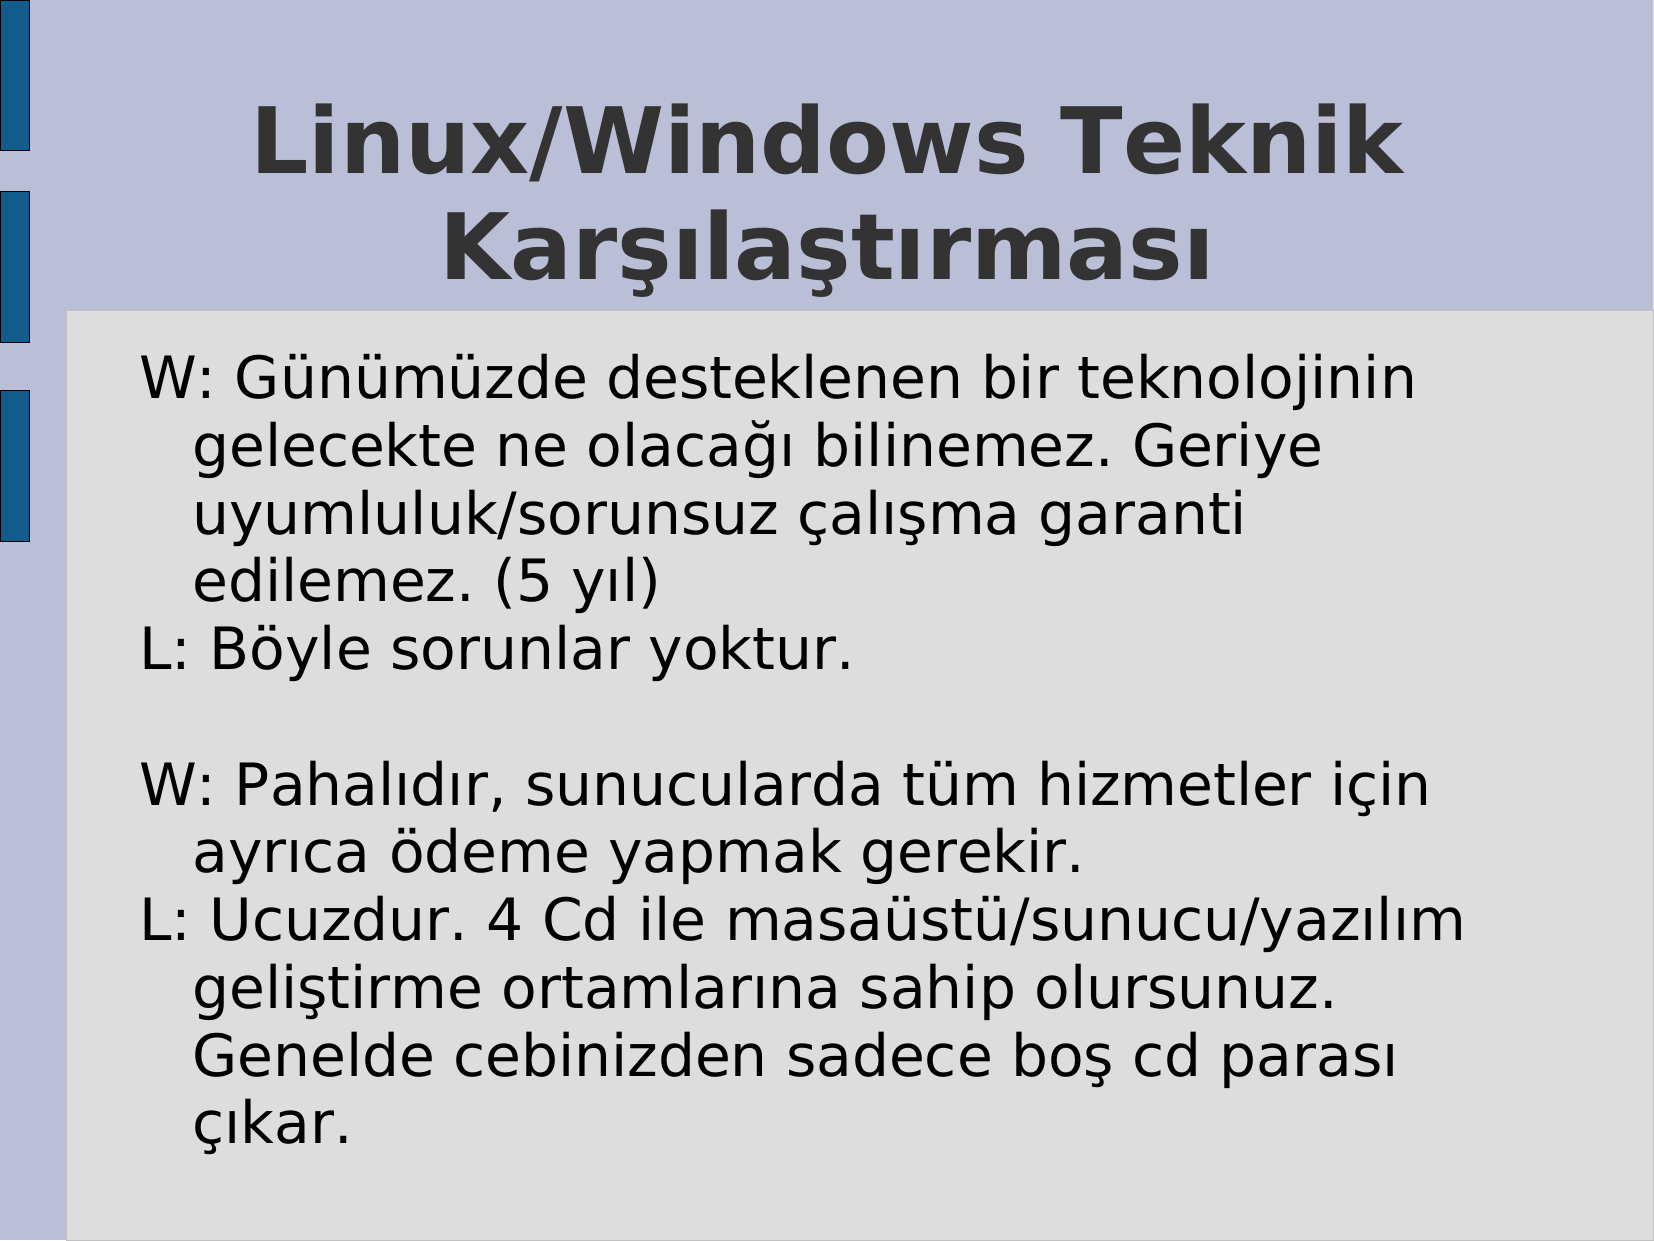

# Linux/Windows Teknik Karşılaştırması
W: Günümüzde desteklenen bir teknolojinin gelecekte ne olacağı bilinemez. Geriye uyumluluk/sorunsuz çalışma garanti edilemez. (5 yıl)
L: Böyle sorunlar yoktur.
W: Pahalıdır, sunucularda tüm hizmetler için ayrıca ödeme yapmak gerekir.
L: Ucuzdur. 4 Cd ile masaüstü/sunucu/yazılım geliştirme ortamlarına sahip olursunuz. Genelde cebinizden sadece boş cd parası çıkar.